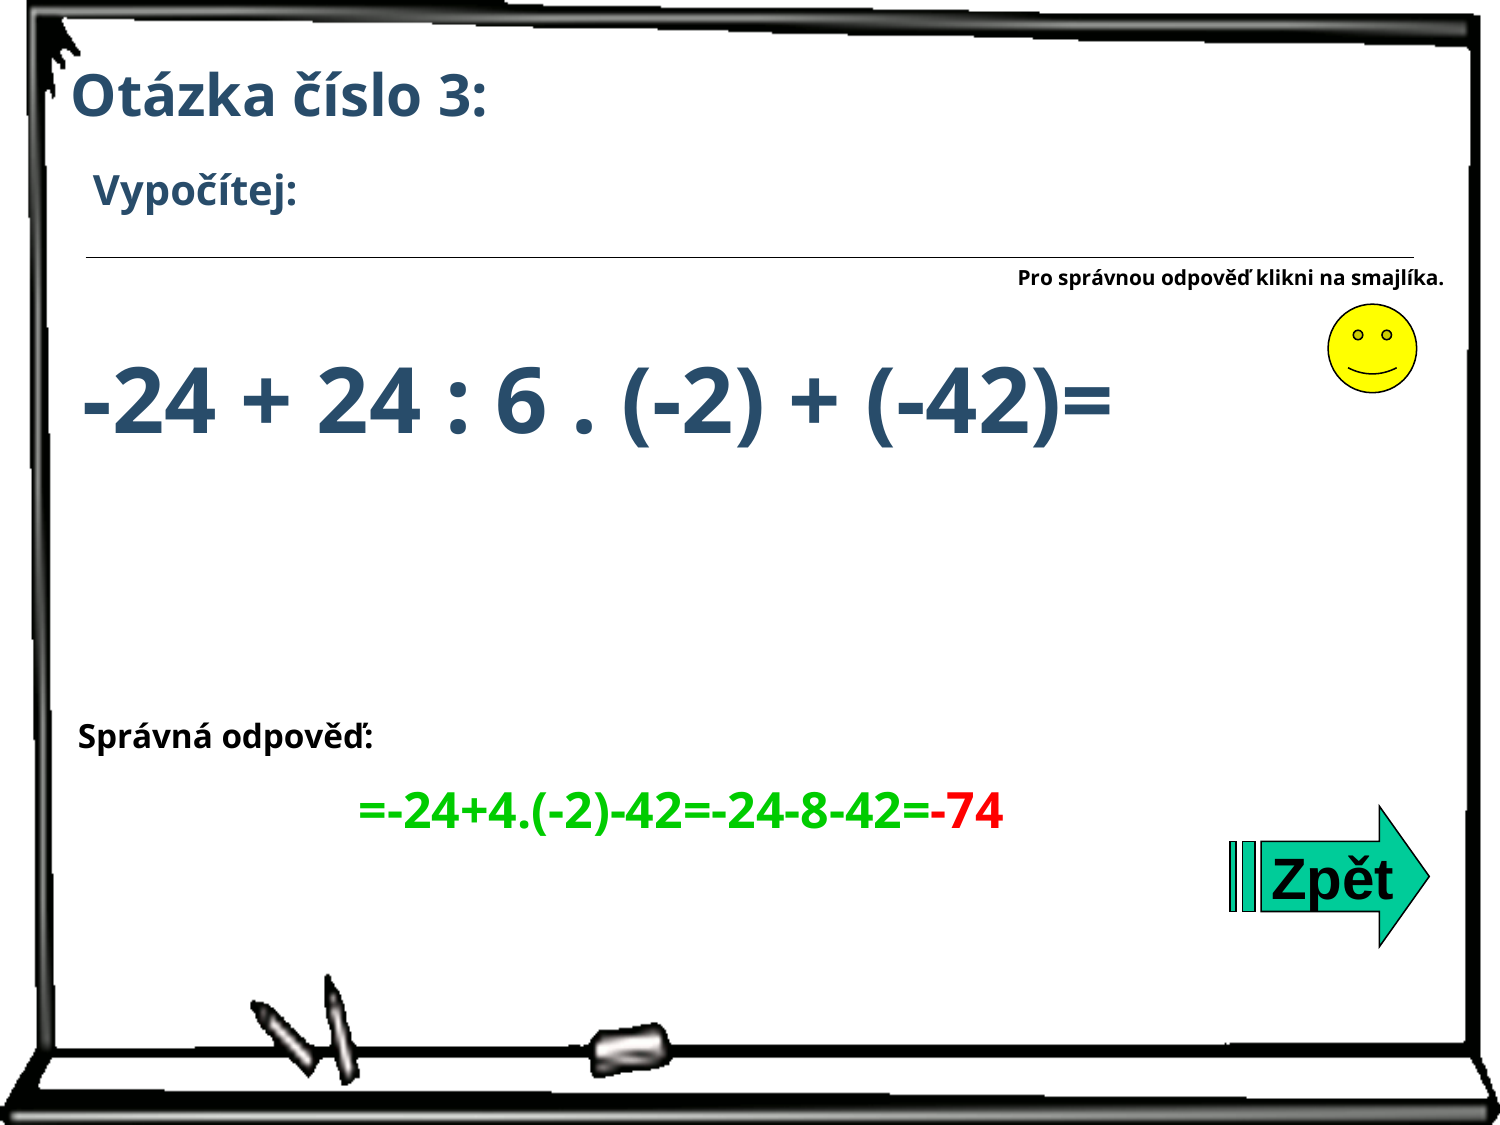

Otázka číslo 3:
Vypočítej:
Pro správnou odpověď klikni na smajlíka.
-24 + 24 : 6 . (-2) + (-42)=
Správná odpověď:
=-24+4.(-2)-42=-24-8-42=-74
Zpět